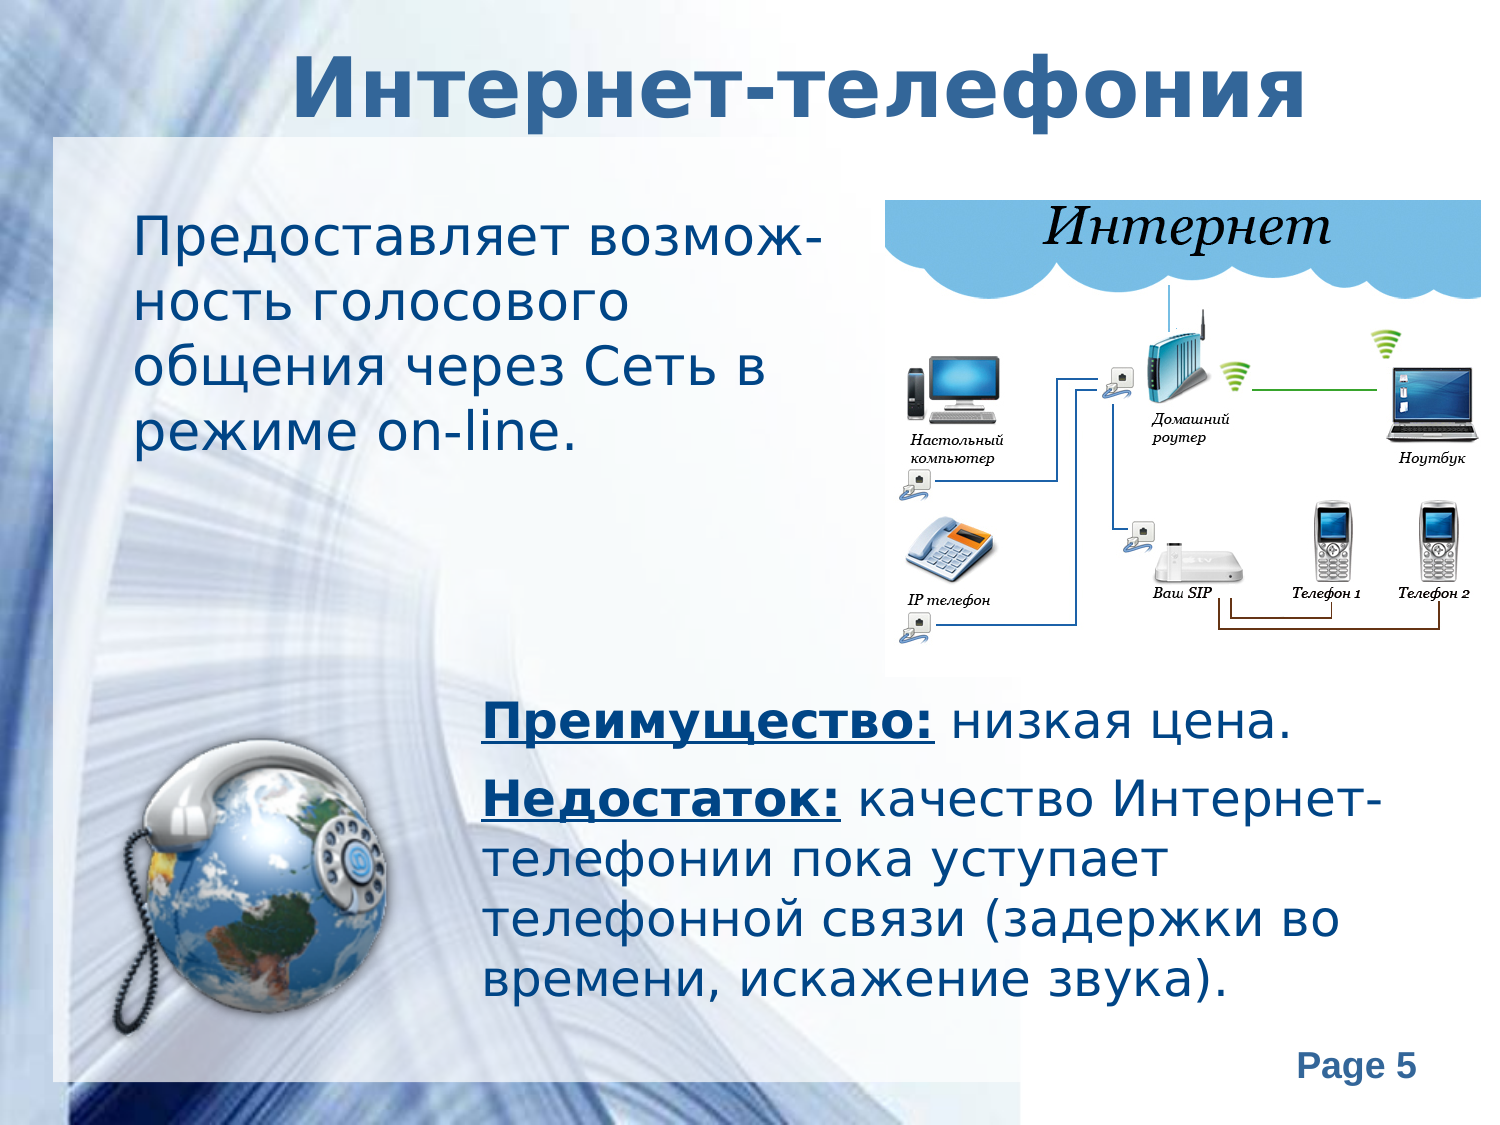

Интернет-телефония
Предоставляет возмож-ность голосового общения через Сеть в режиме on-line.
Преимущество: низкая цена.
Недостаток: качество Интернет-телефонии пока уступает телефонной связи (задержки во времени, искажение звука).